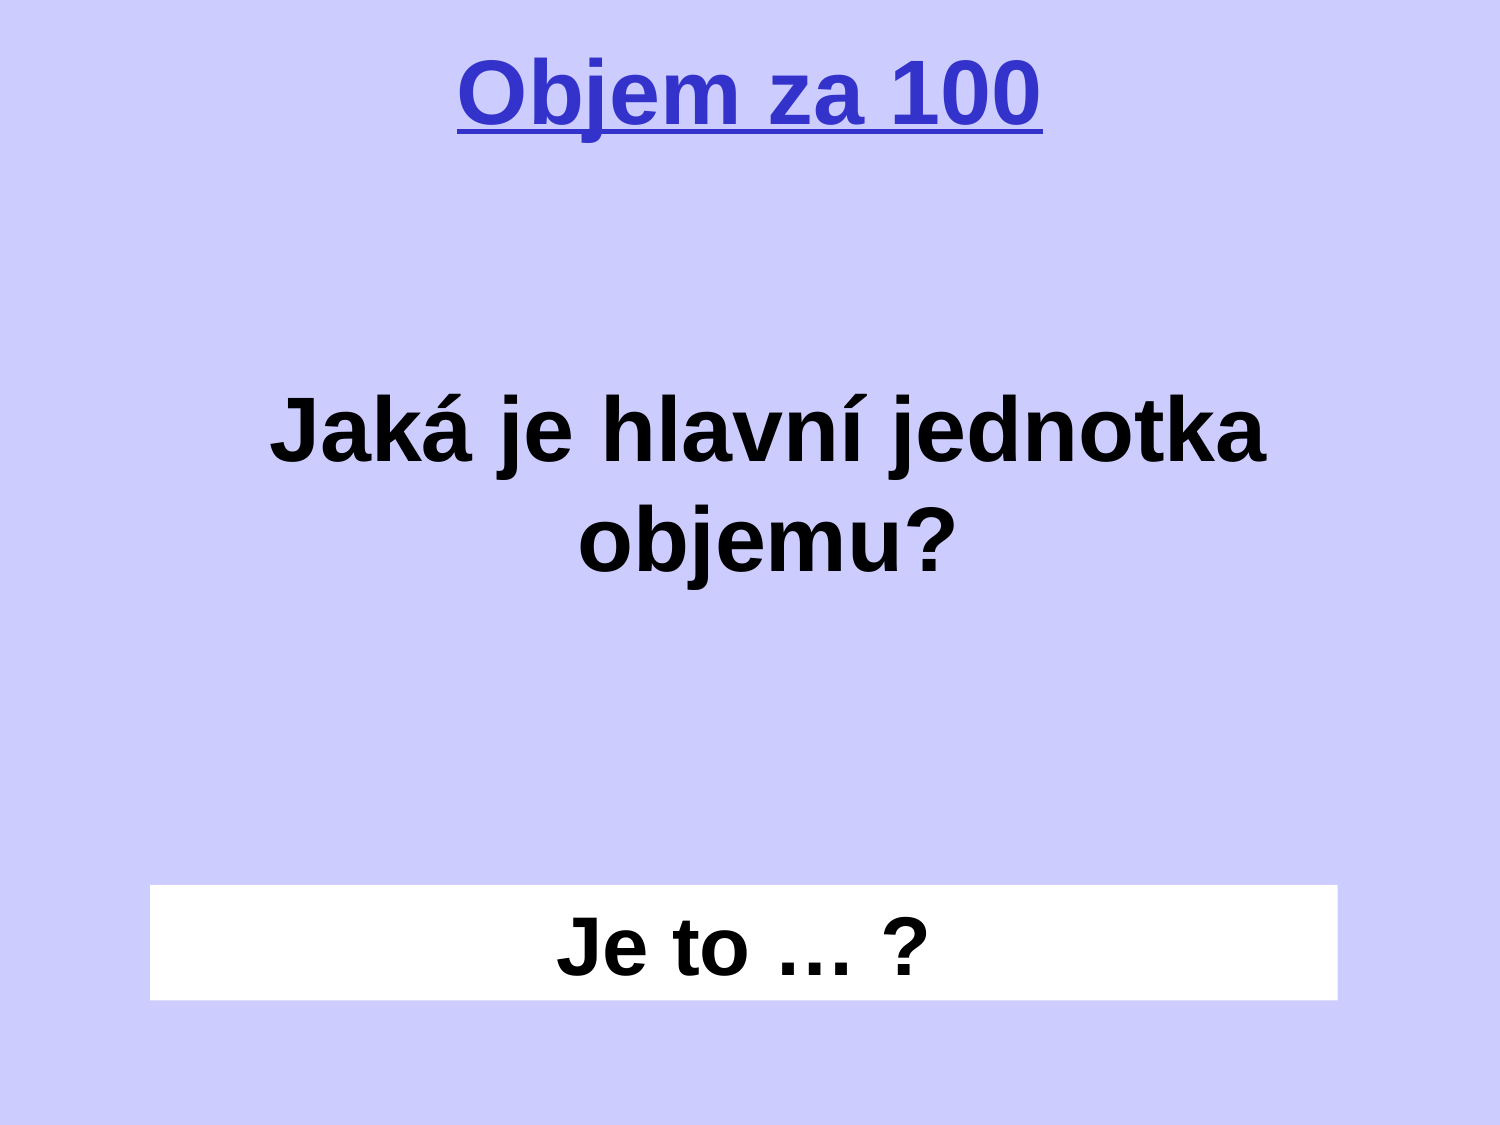

Objem za 100
Jaká je hlavní jednotka objemu?
Je to … ?